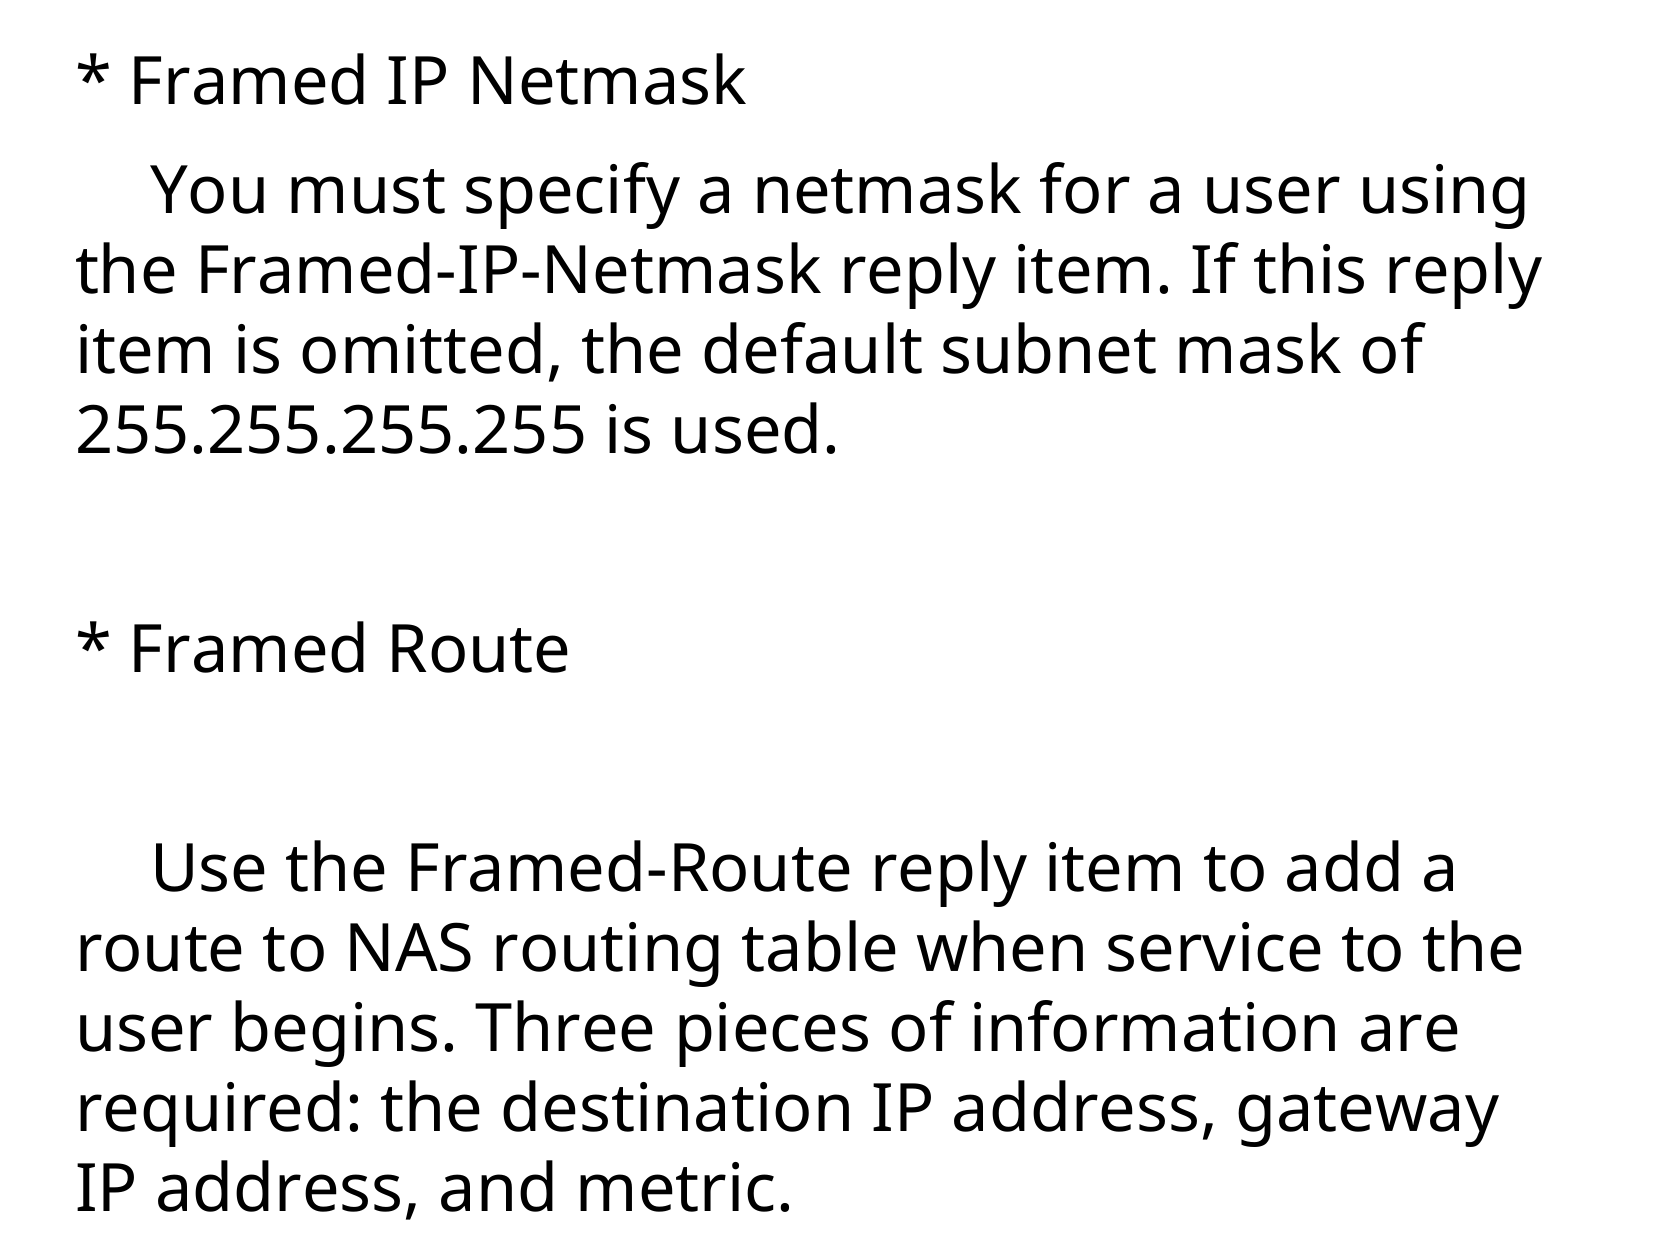

# * Framed IP Netmask
	You must specify a netmask for a user using the Framed-IP-Netmask reply item. If this reply item is omitted, the default subnet mask of 255.255.255.255 is used.
* Framed Route
	Use the Framed-Route reply item to add a route to NAS routing table when service to the user begins. Three pieces of information are required: the destination IP address, gateway IP address, and metric.